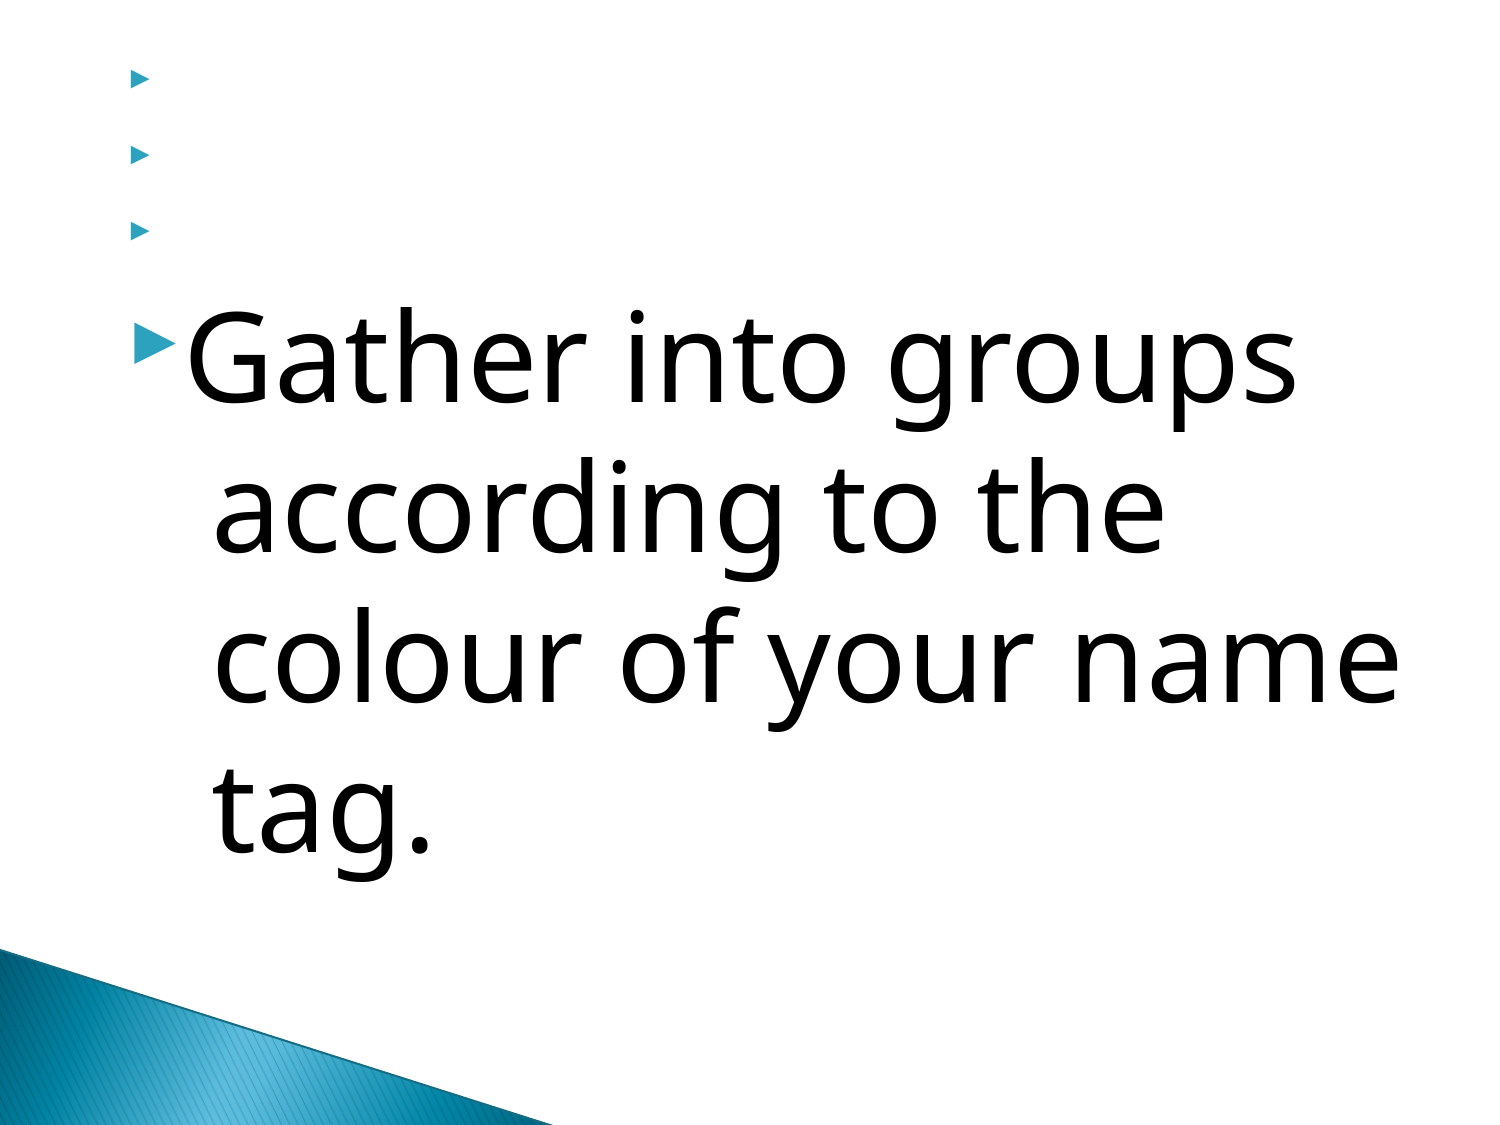

# Gather into groups according to the colour of your name tag.